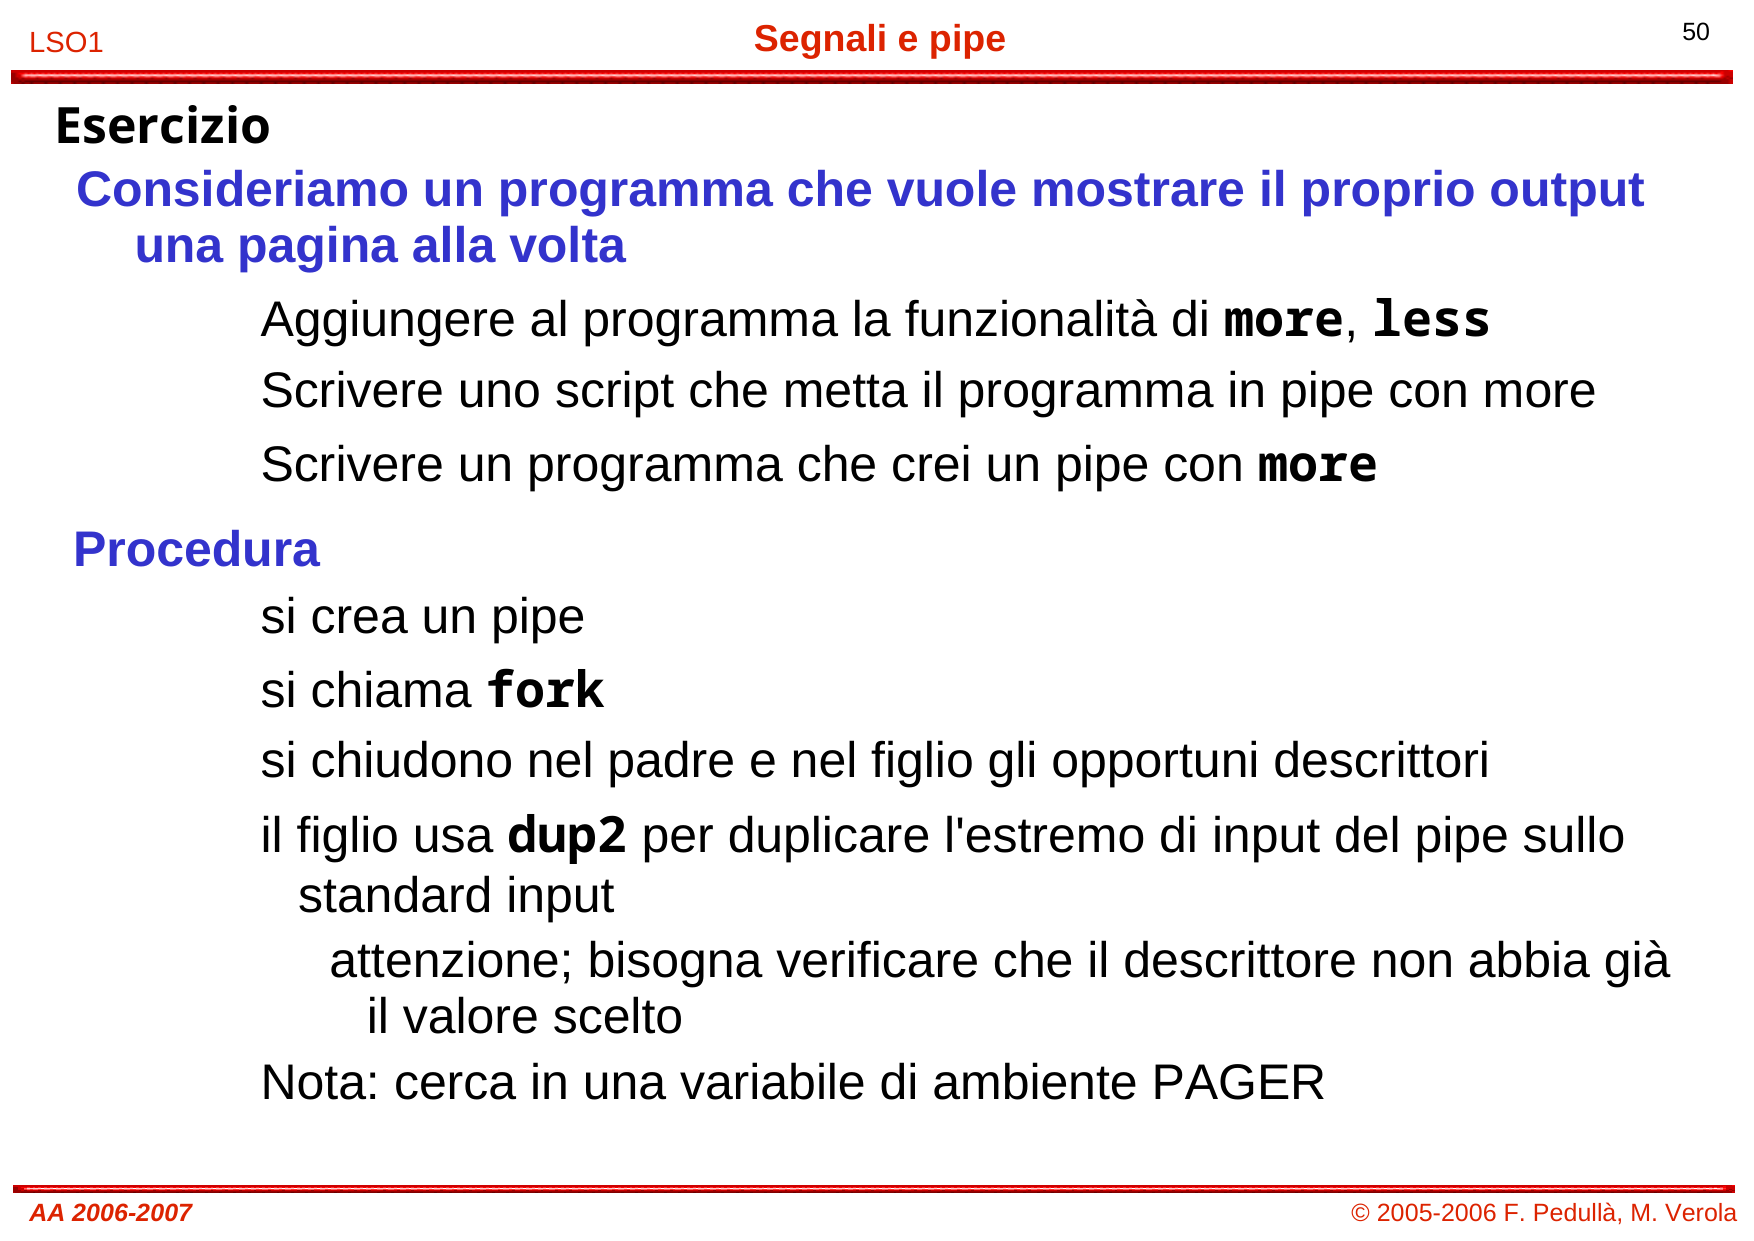

# Esercizio
Consideriamo un programma che vuole mostrare il proprio output una pagina alla volta
Aggiungere al programma la funzionalità di more, less
Scrivere uno script che metta il programma in pipe con more
Scrivere un programma che crei un pipe con more
Procedura
si crea un pipe
si chiama fork
si chiudono nel padre e nel figlio gli opportuni descrittori
il figlio usa dup2 per duplicare l'estremo di input del pipe sullo standard input
attenzione; bisogna verificare che il descrittore non abbia già il valore scelto
Nota: cerca in una variabile di ambiente PAGER